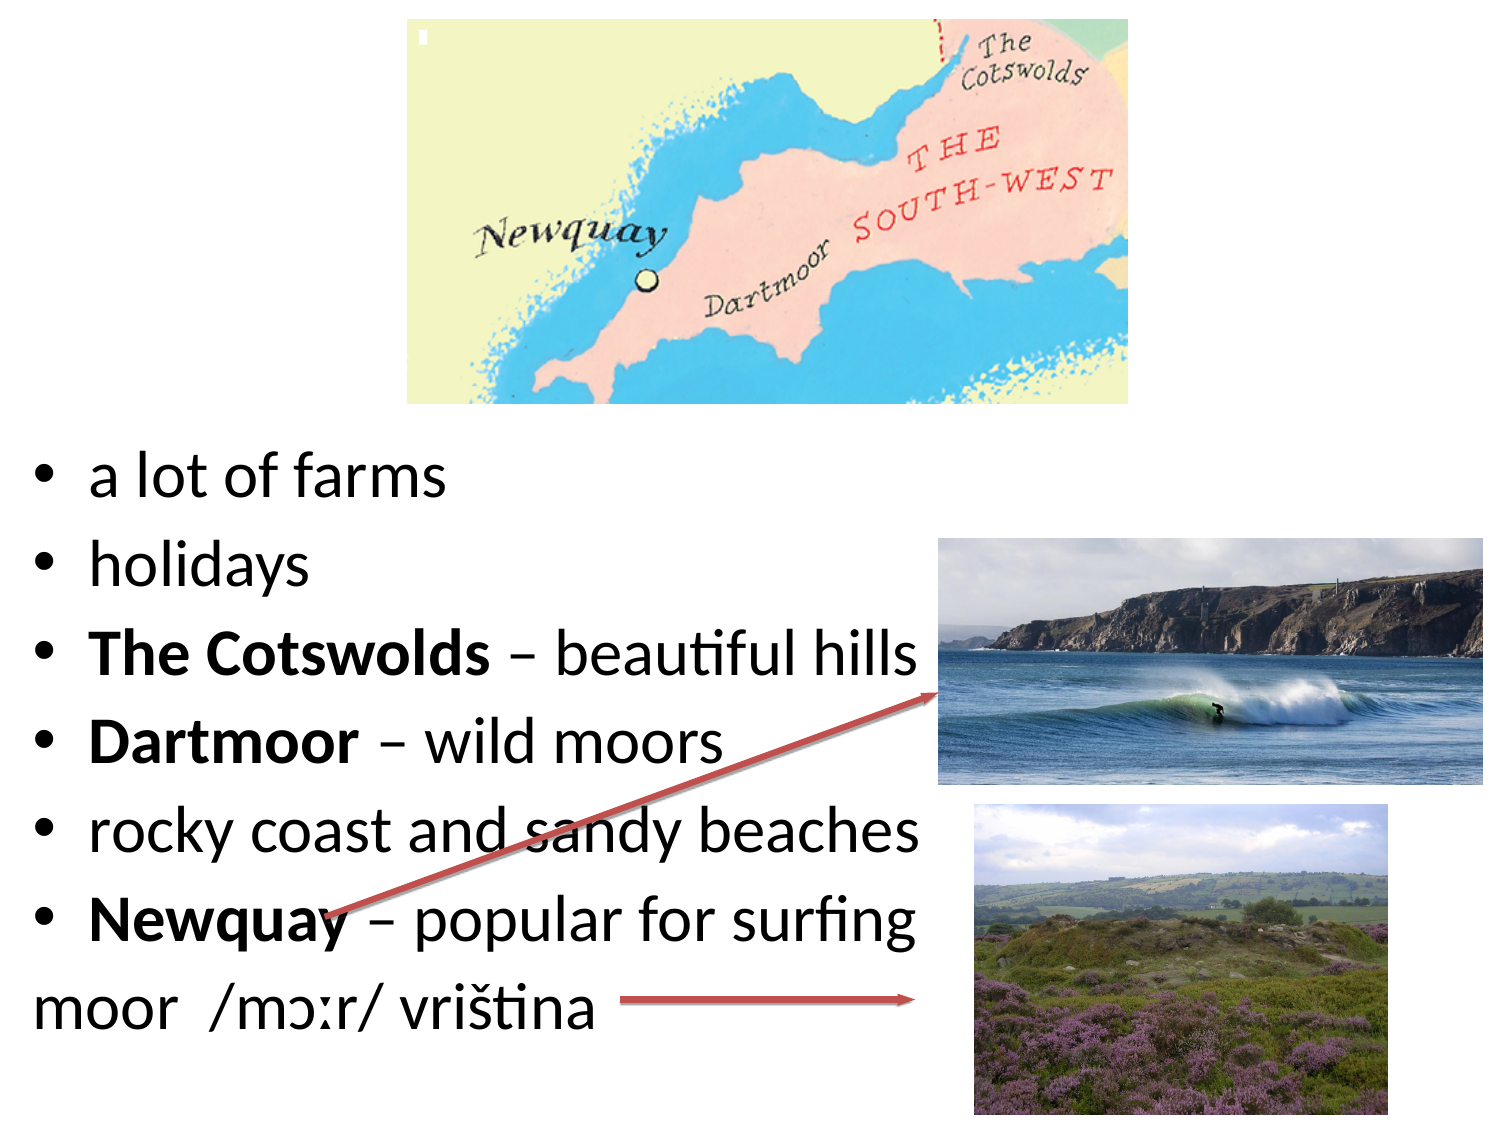

# a lot of farms
holidays
The Cotswolds – beautiful hills
Dartmoor – wild moors
rocky coast and sandy beaches
Newquay – popular for surfing
moor /mɔːr/ vriština